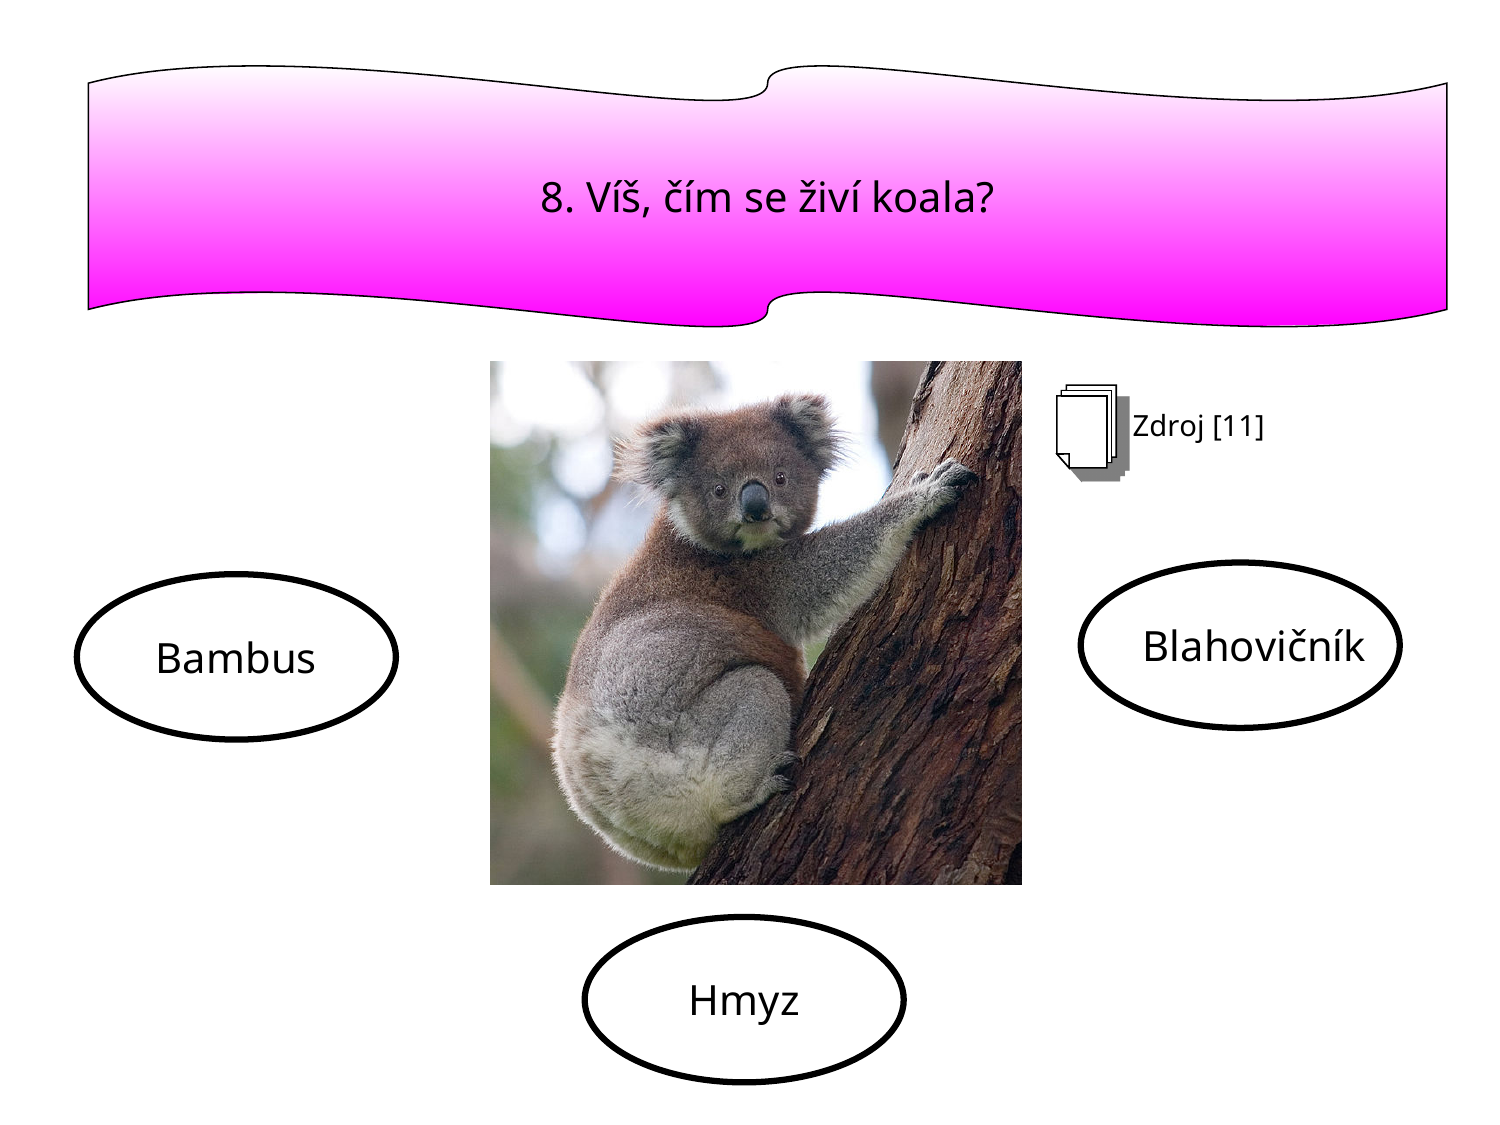

8. Víš, čím se živí koala?
Zdroj [11]
Blahovičník
Bambus
Hmyz